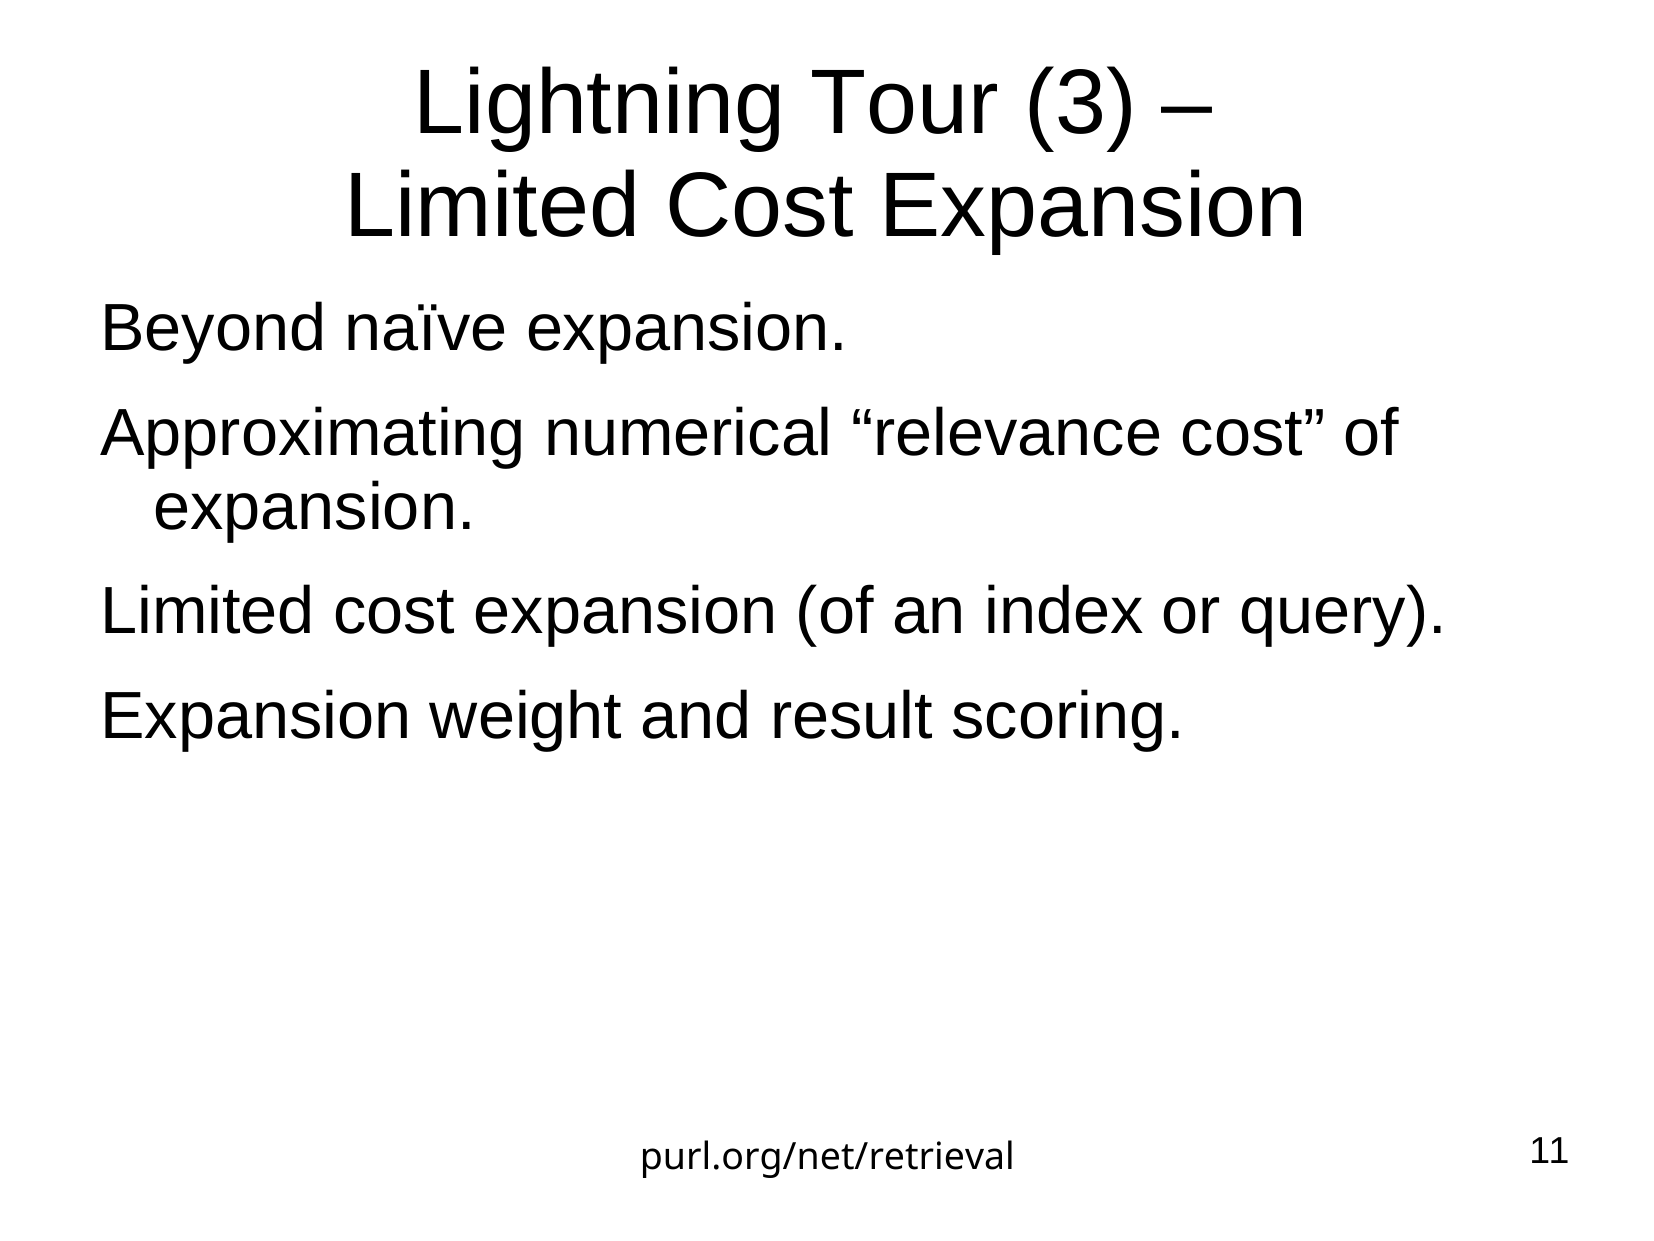

# Lightning Tour (3) – Limited Cost Expansion
Beyond naïve expansion.
Approximating numerical “relevance cost” of expansion.
Limited cost expansion (of an index or query).
Expansion weight and result scoring.
purl.org/net/retrieval
11